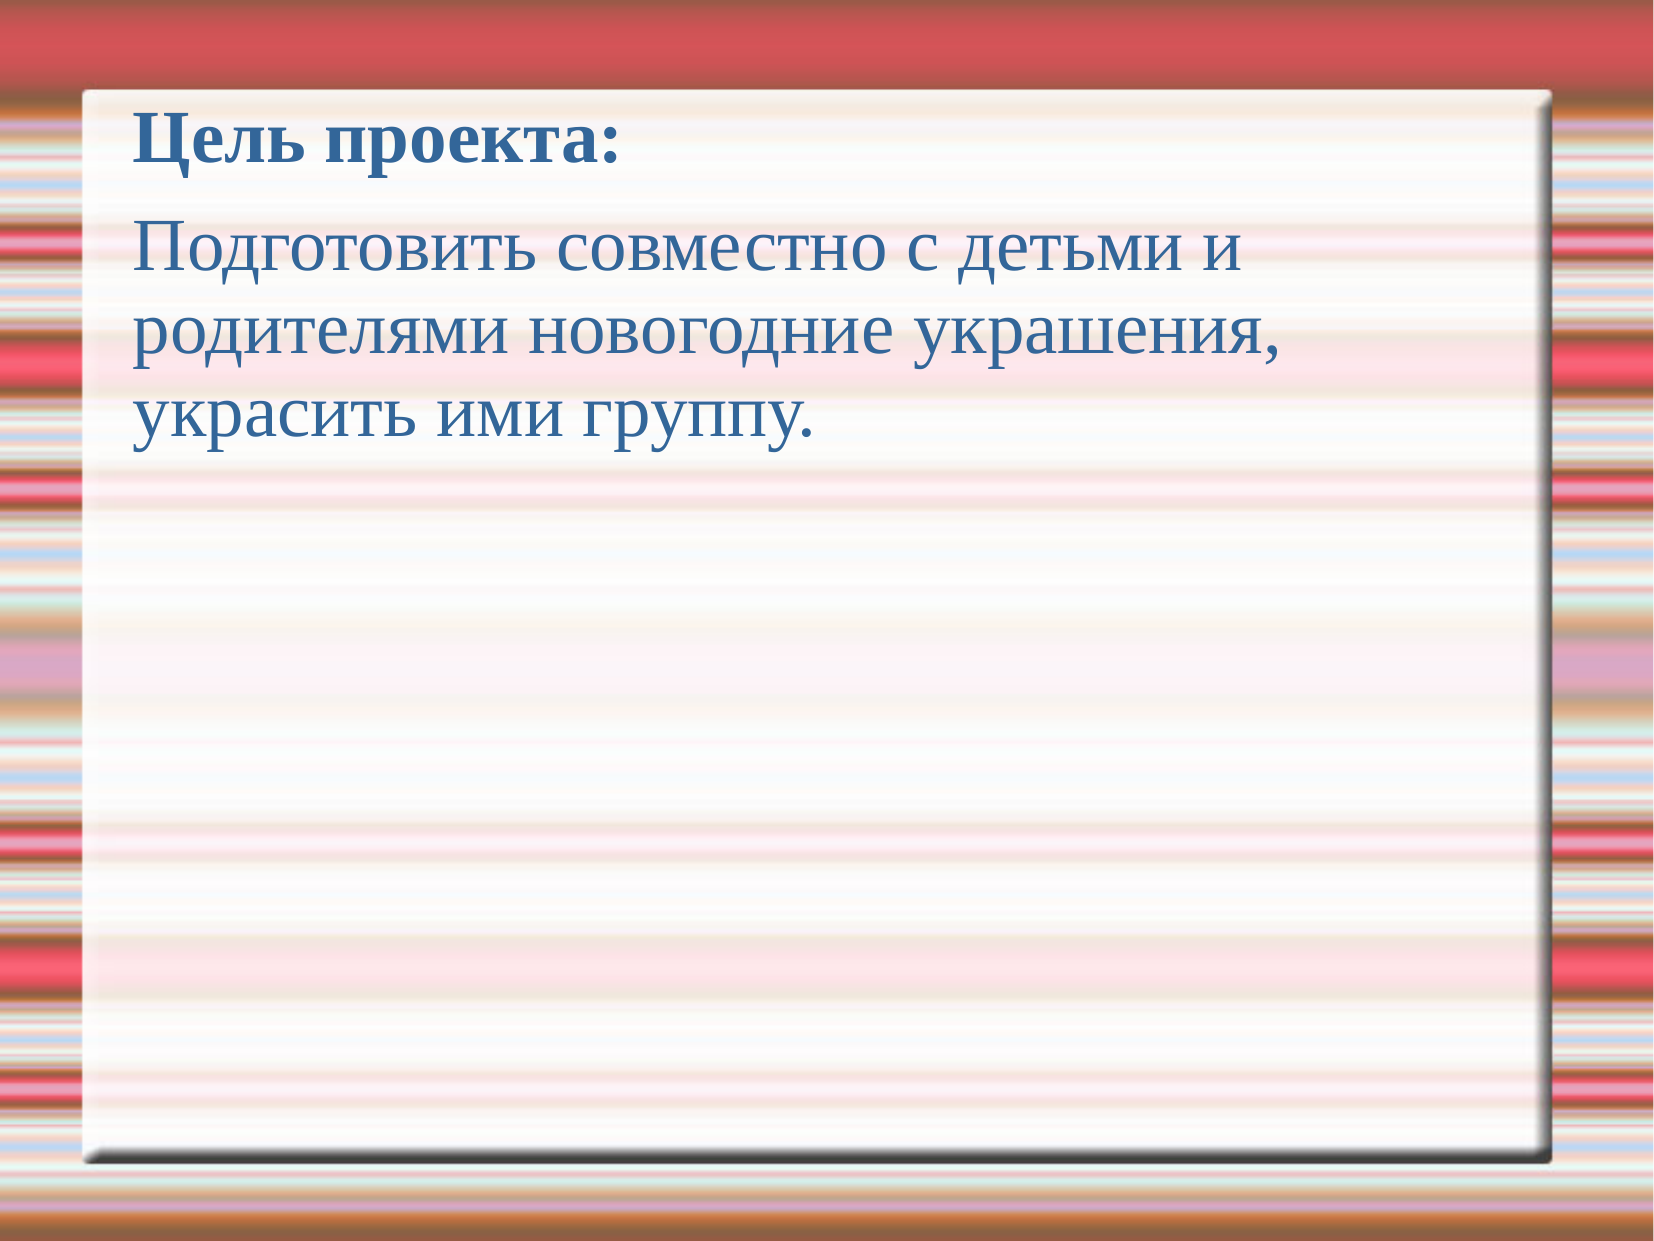

Цель проекта:
Подготовить совместно с детьми и родителями новогодние украшения, украсить ими группу.
#